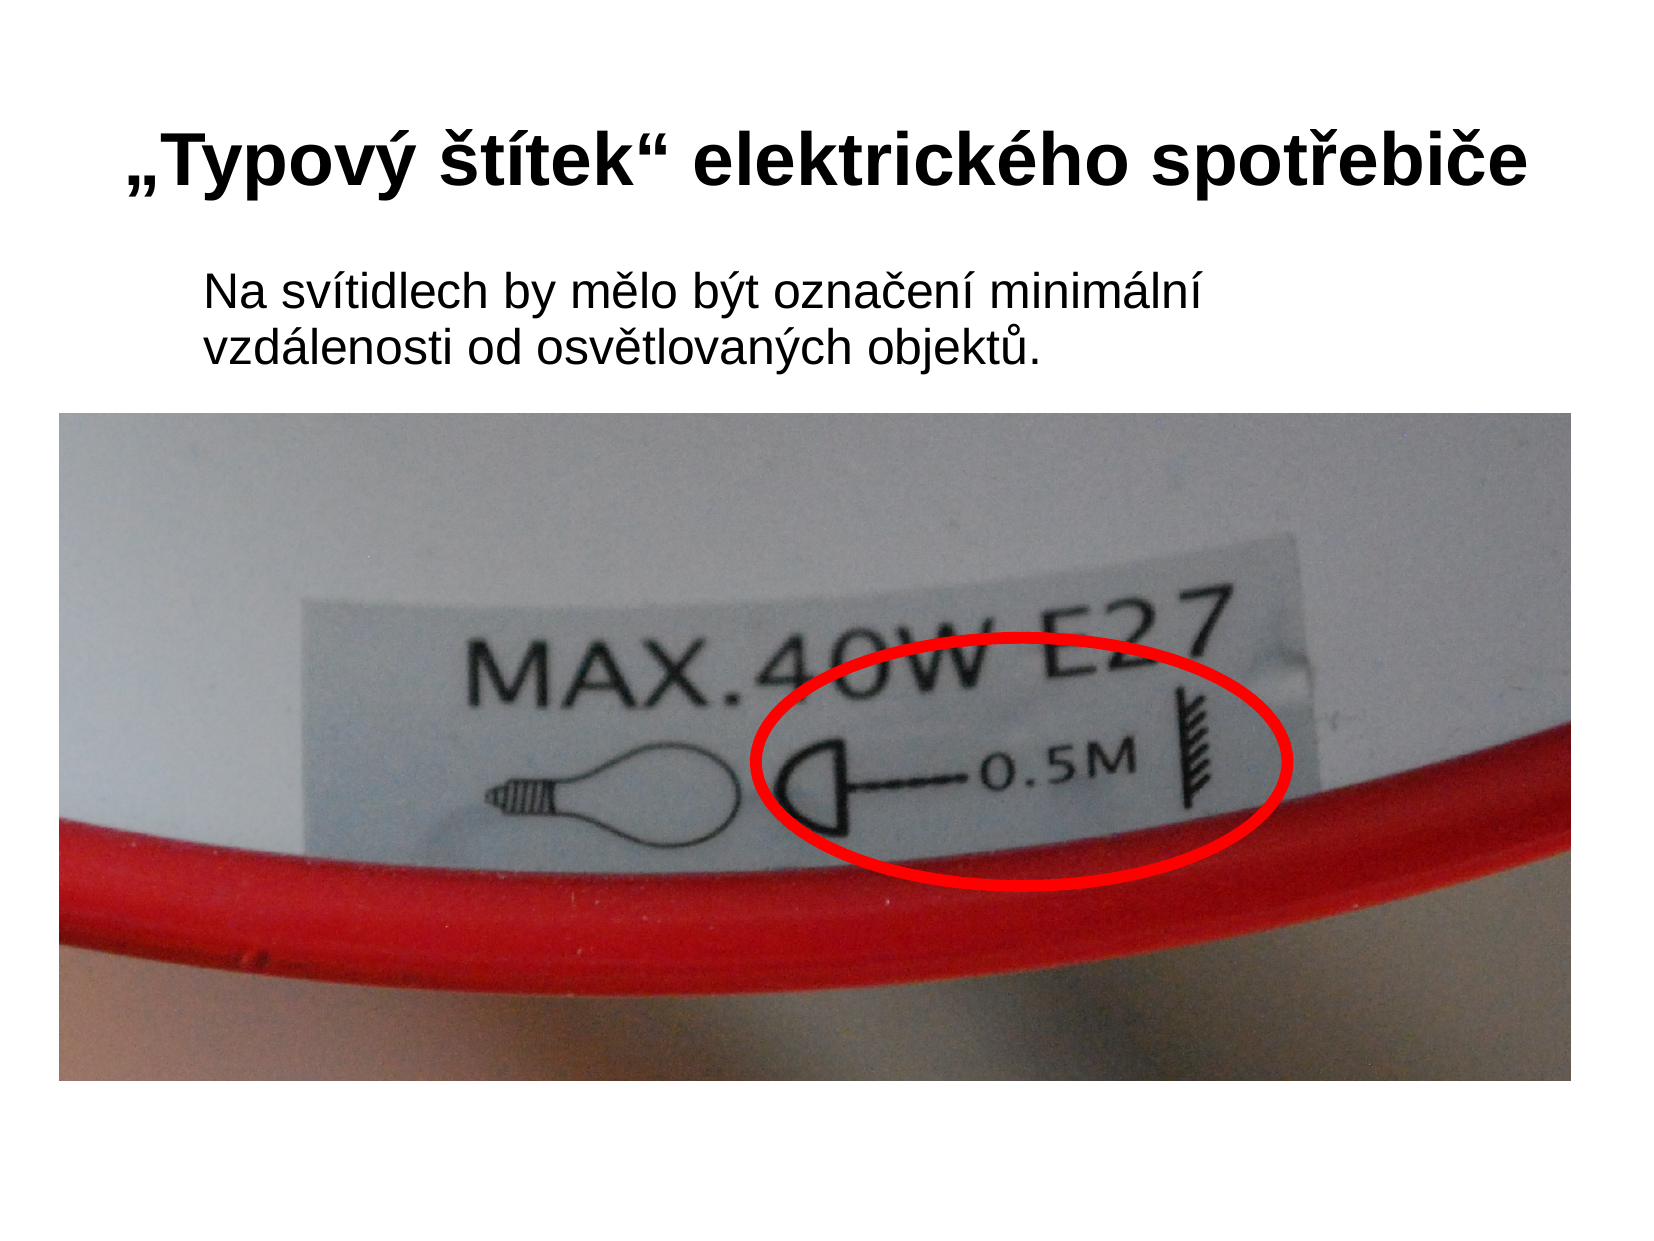

# „Typový štítek“ elektrického spotřebiče
Na svítidlech by mělo být označení minimální vzdálenosti od osvětlovaných objektů.